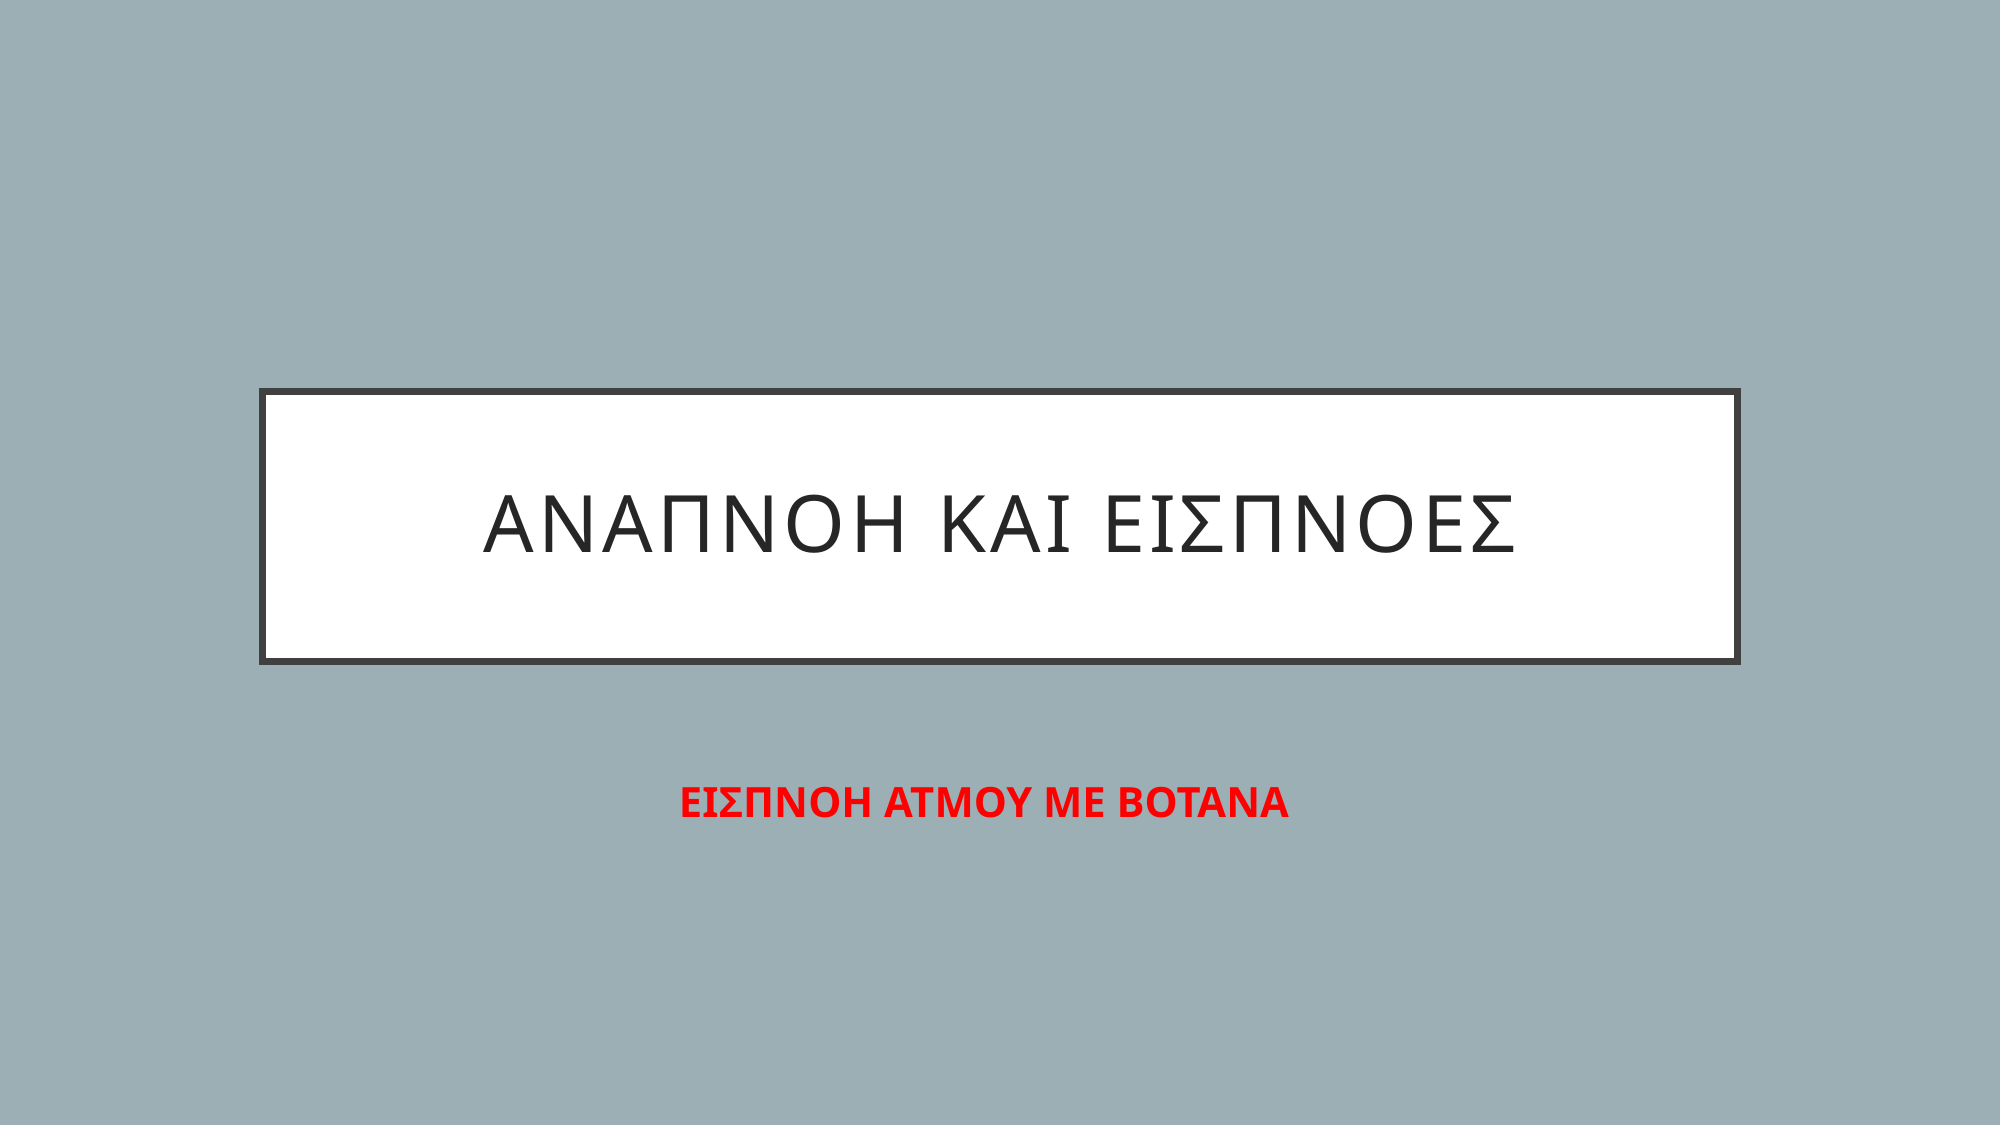

# Αναπνοη και εισπνοεσ
ΕΙΣΠΝΟΗ ΑΤΜΟΥ ΜΕ ΒΟΤΑΝΑ